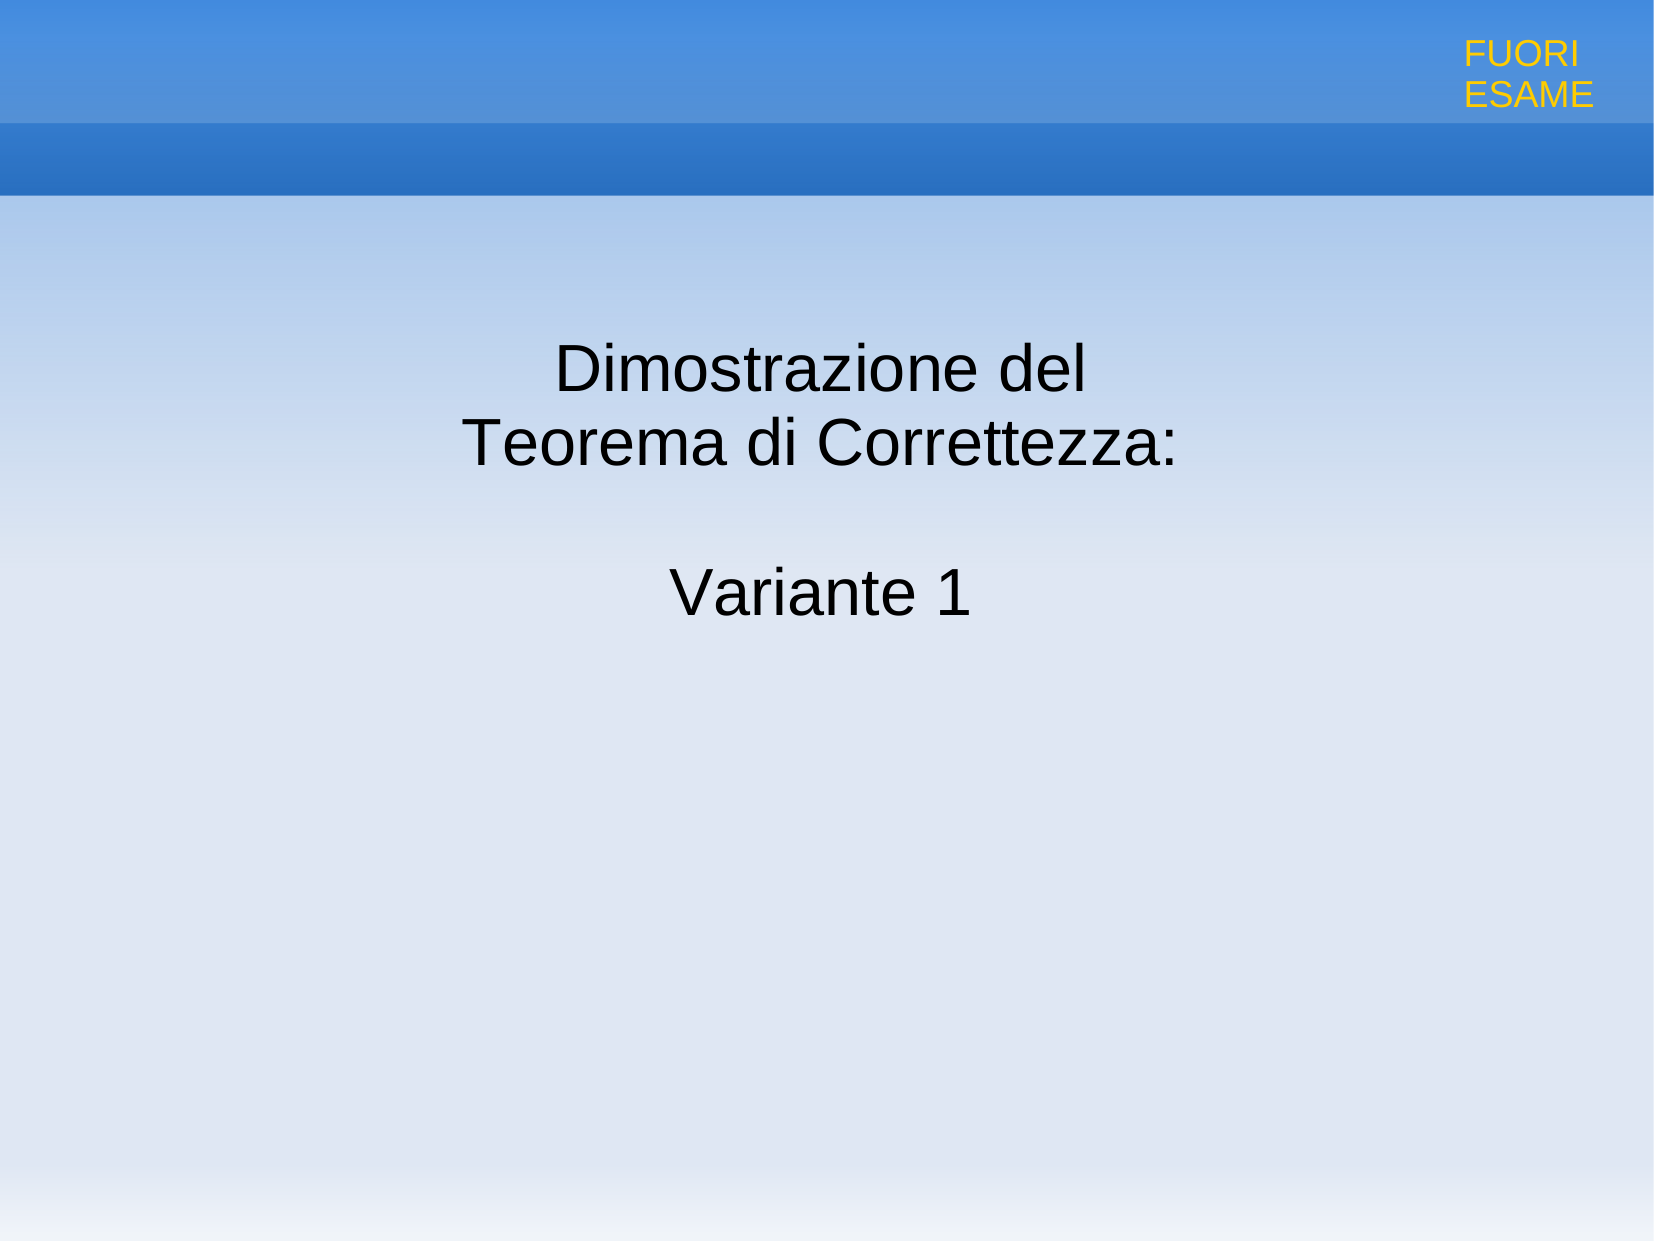

# Dimostrazione del
Teorema di Correttezza:
Variante 1
FUORI
ESAME